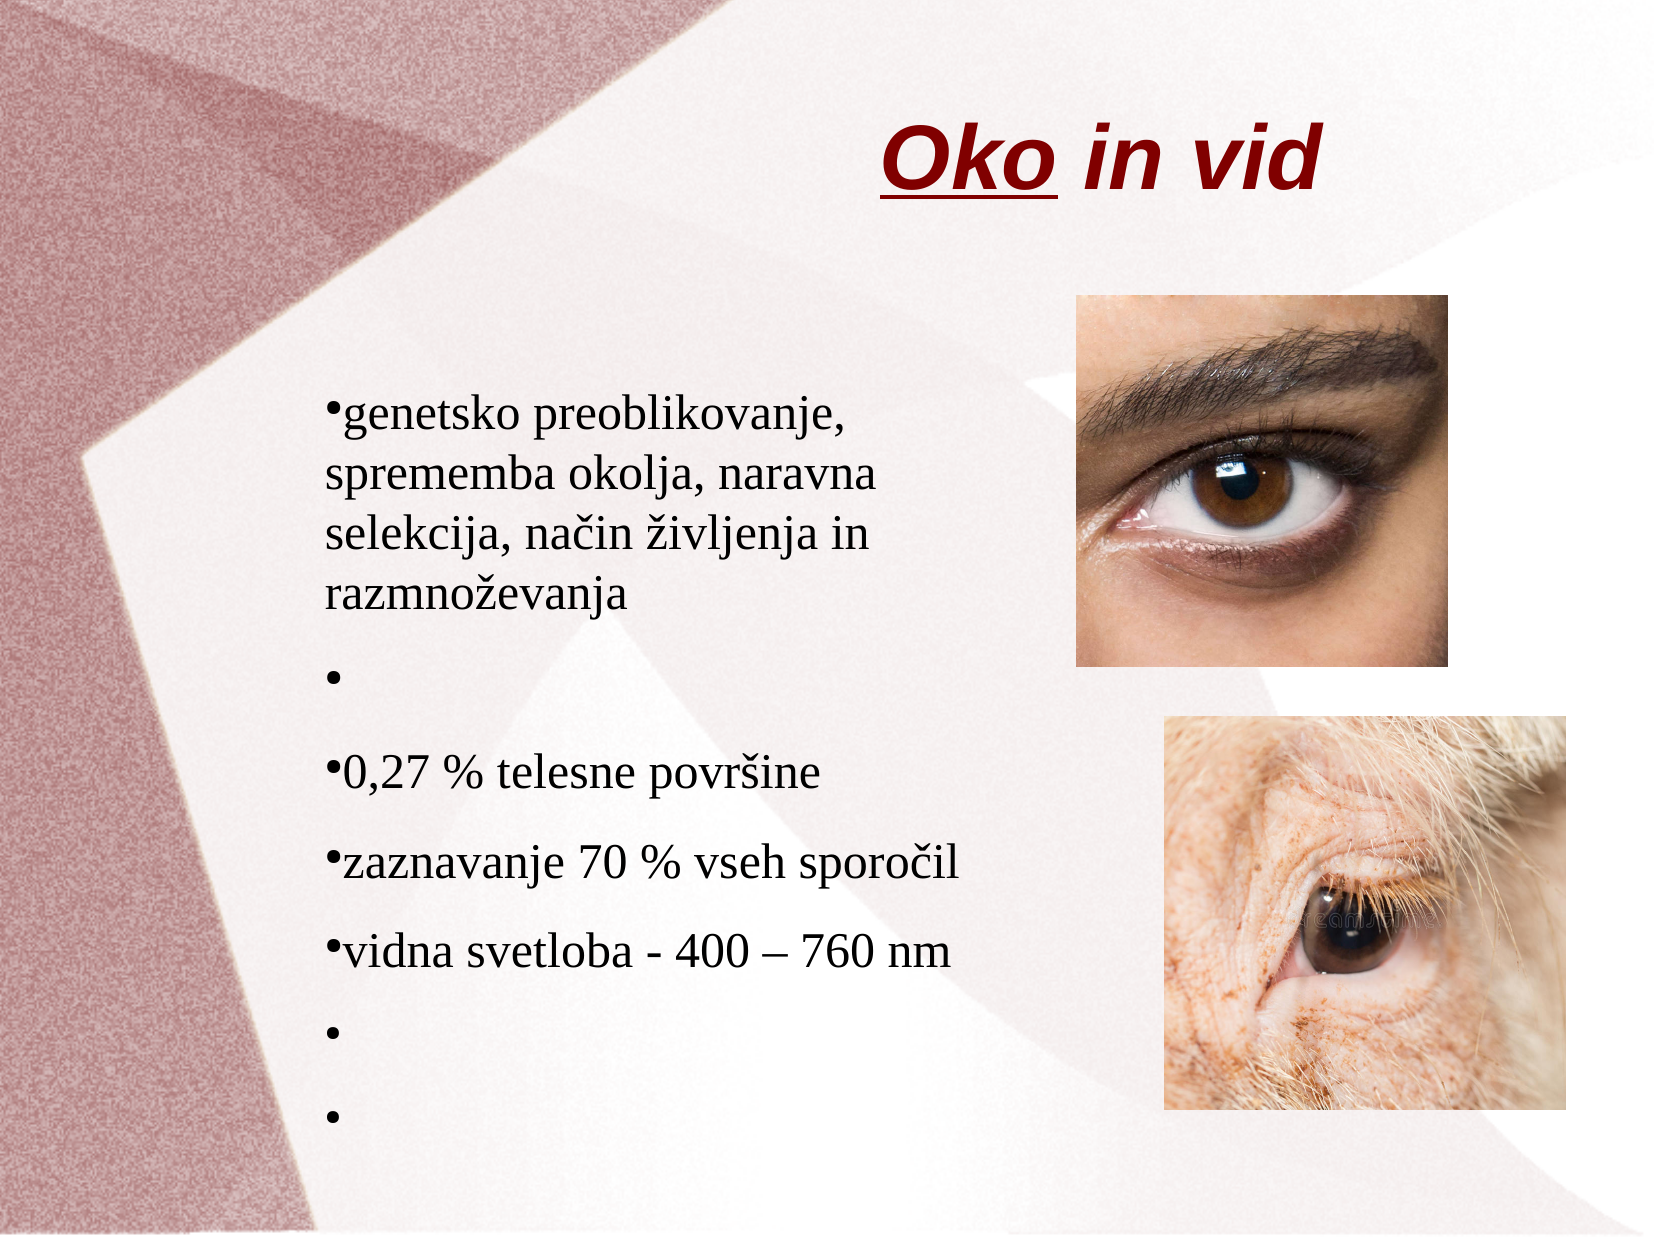

# Oko in vid
genetsko preoblikovanje, sprememba okolja, naravna selekcija, način življenja in razmnoževanja
0,27 % telesne površine
zaznavanje 70 % vseh sporočil
vidna svetloba - 400 – 760 nm